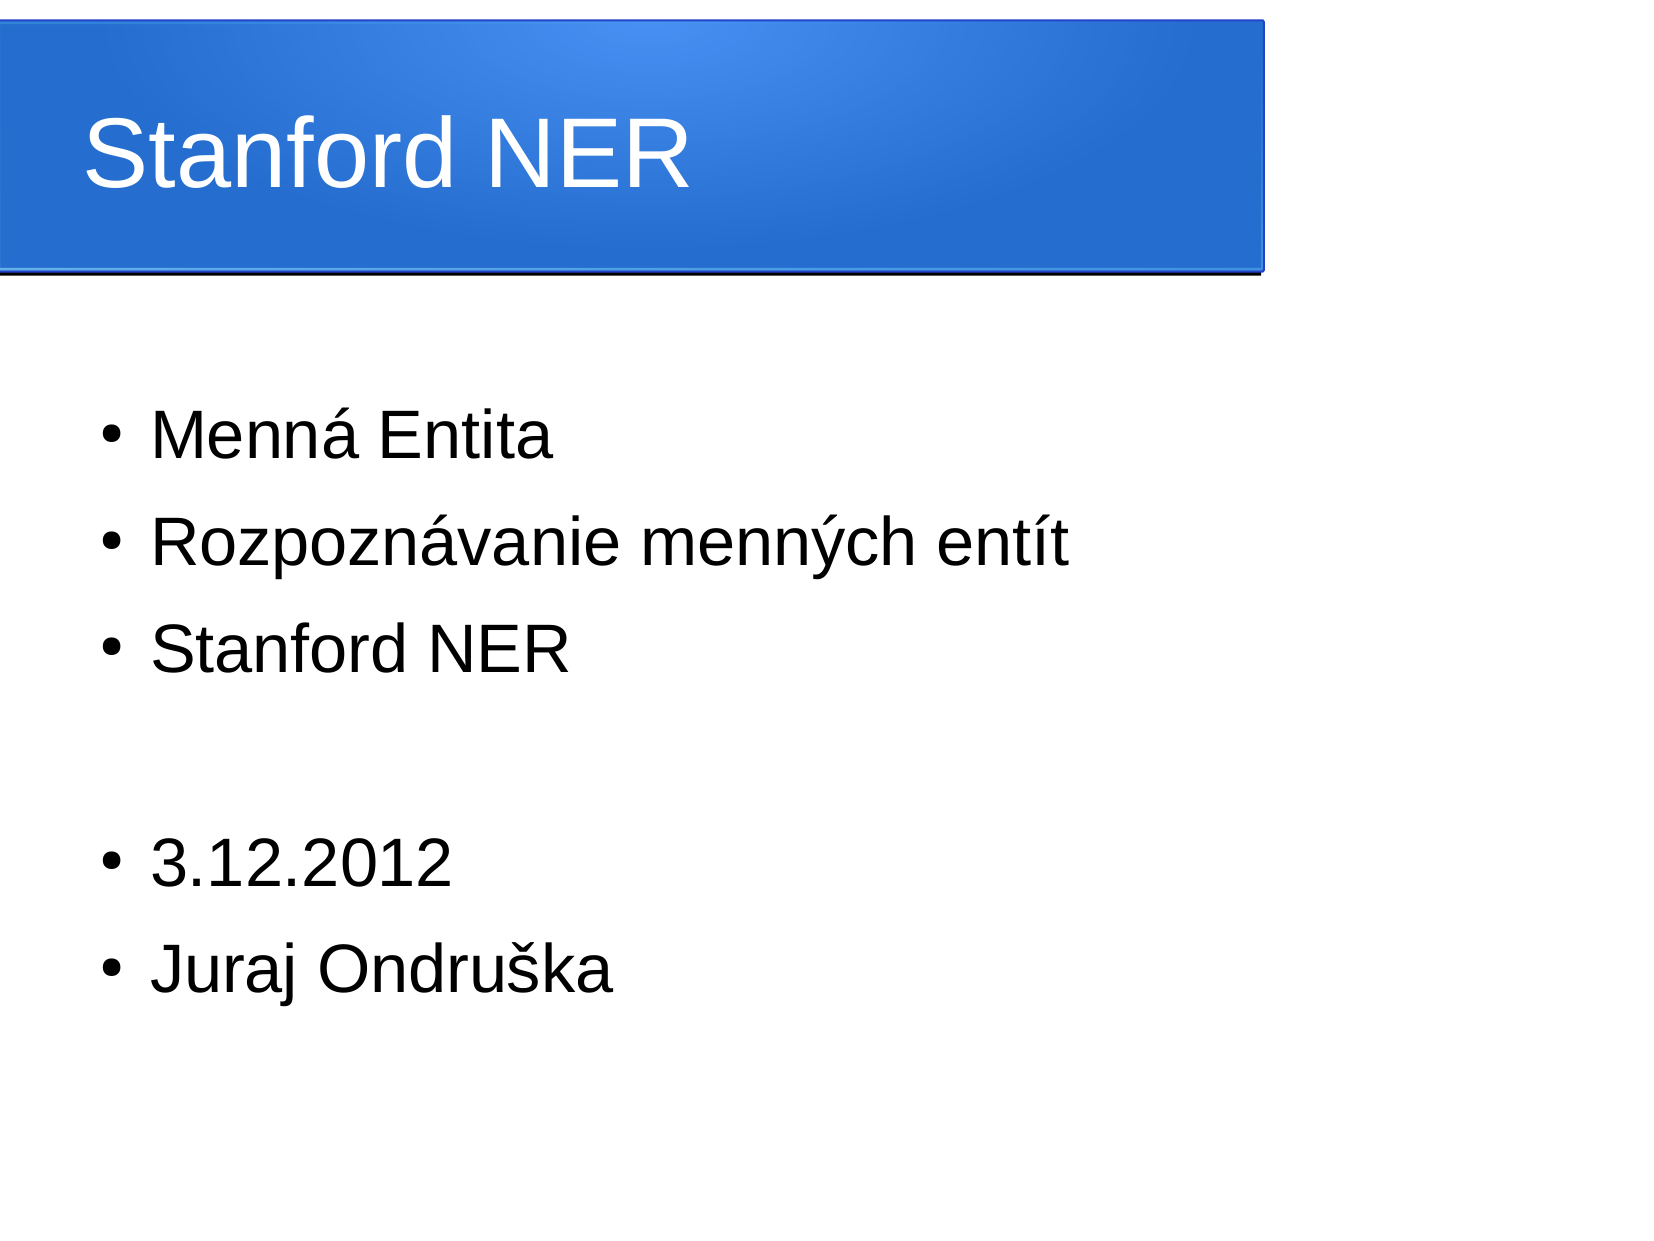

# Stanford NER
Menná Entita
Rozpoznávanie menných entít
Stanford NER
3.12.2012
Juraj Ondruška